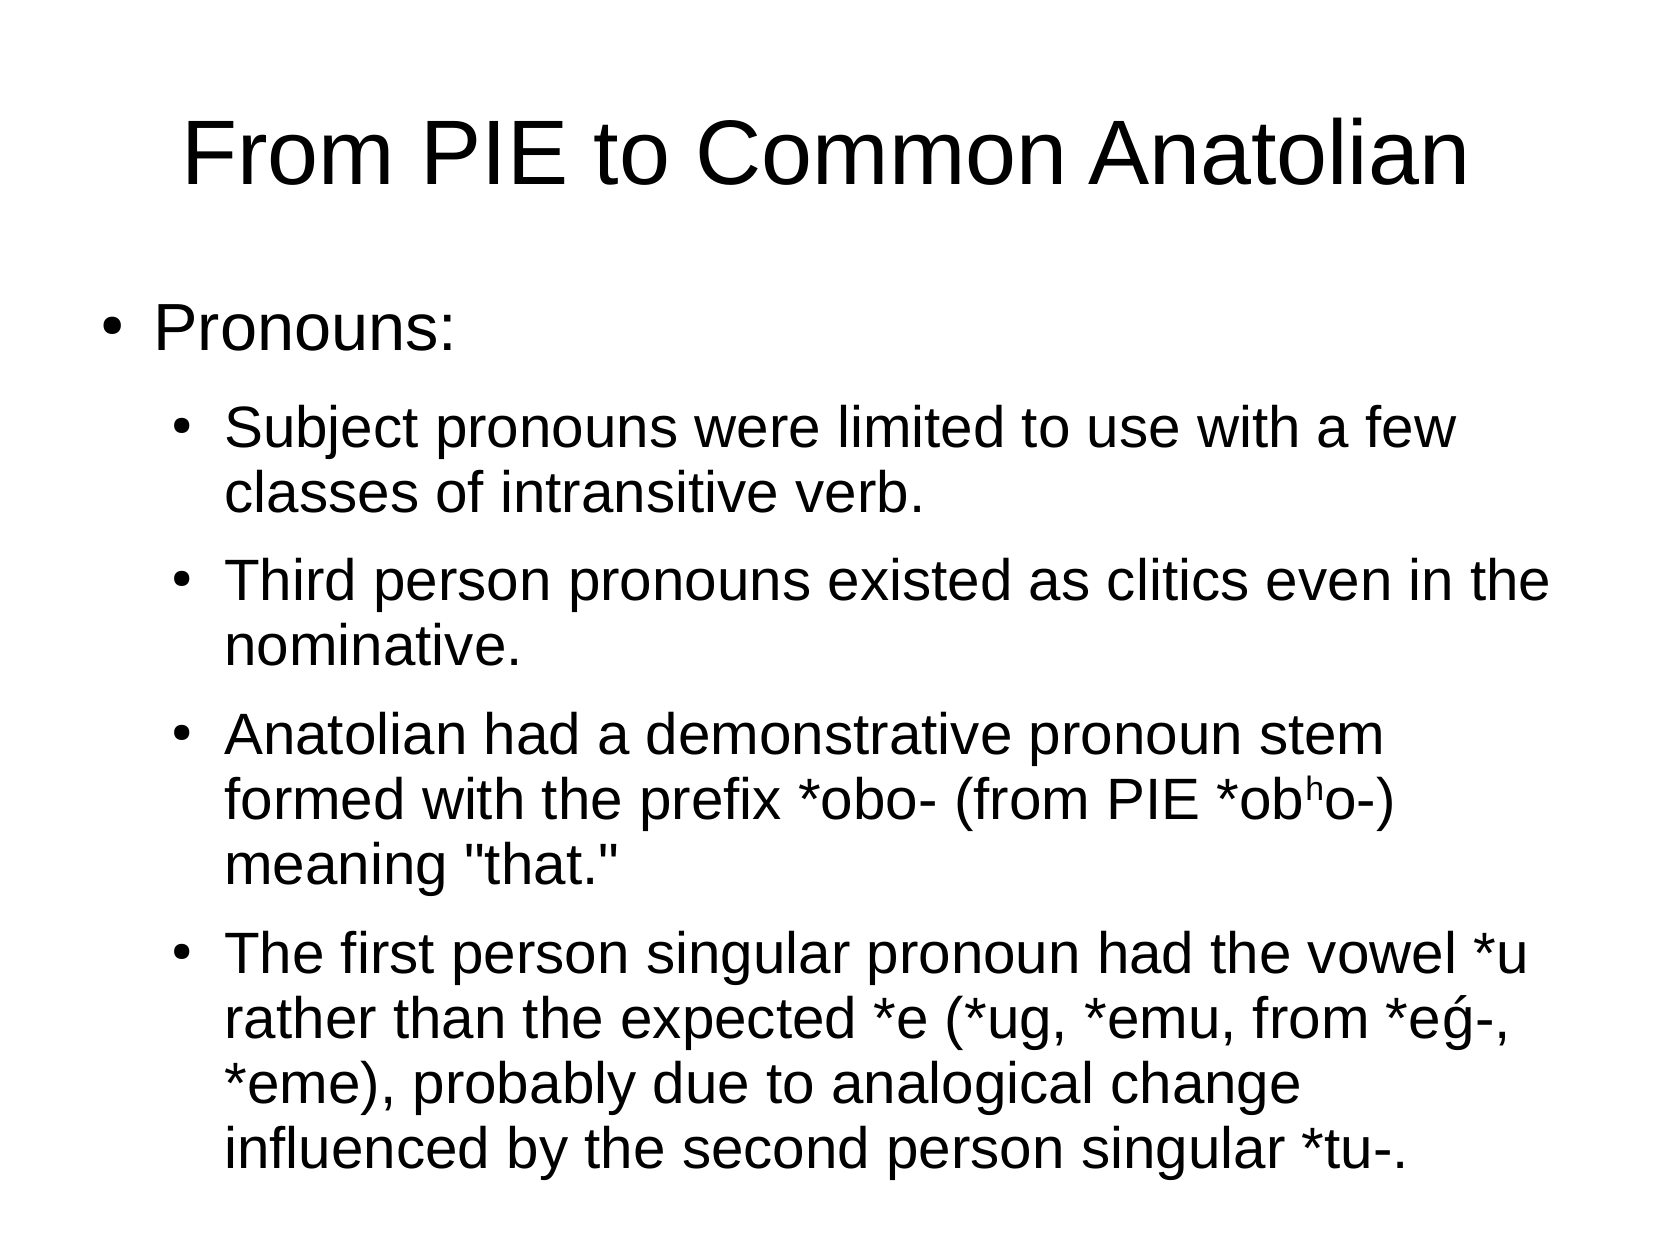

# From PIE to Common Anatolian
Pronouns:
Subject pronouns were limited to use with a few classes of intransitive verb.
Third person pronouns existed as clitics even in the nominative.
Anatolian had a demonstrative pronoun stem formed with the prefix *obo- (from PIE *obho-) meaning "that."
The first person singular pronoun had the vowel *u rather than the expected *e (*ug, *emu, from *eǵ-, *eme), probably due to analogical change influenced by the second person singular *tu-.